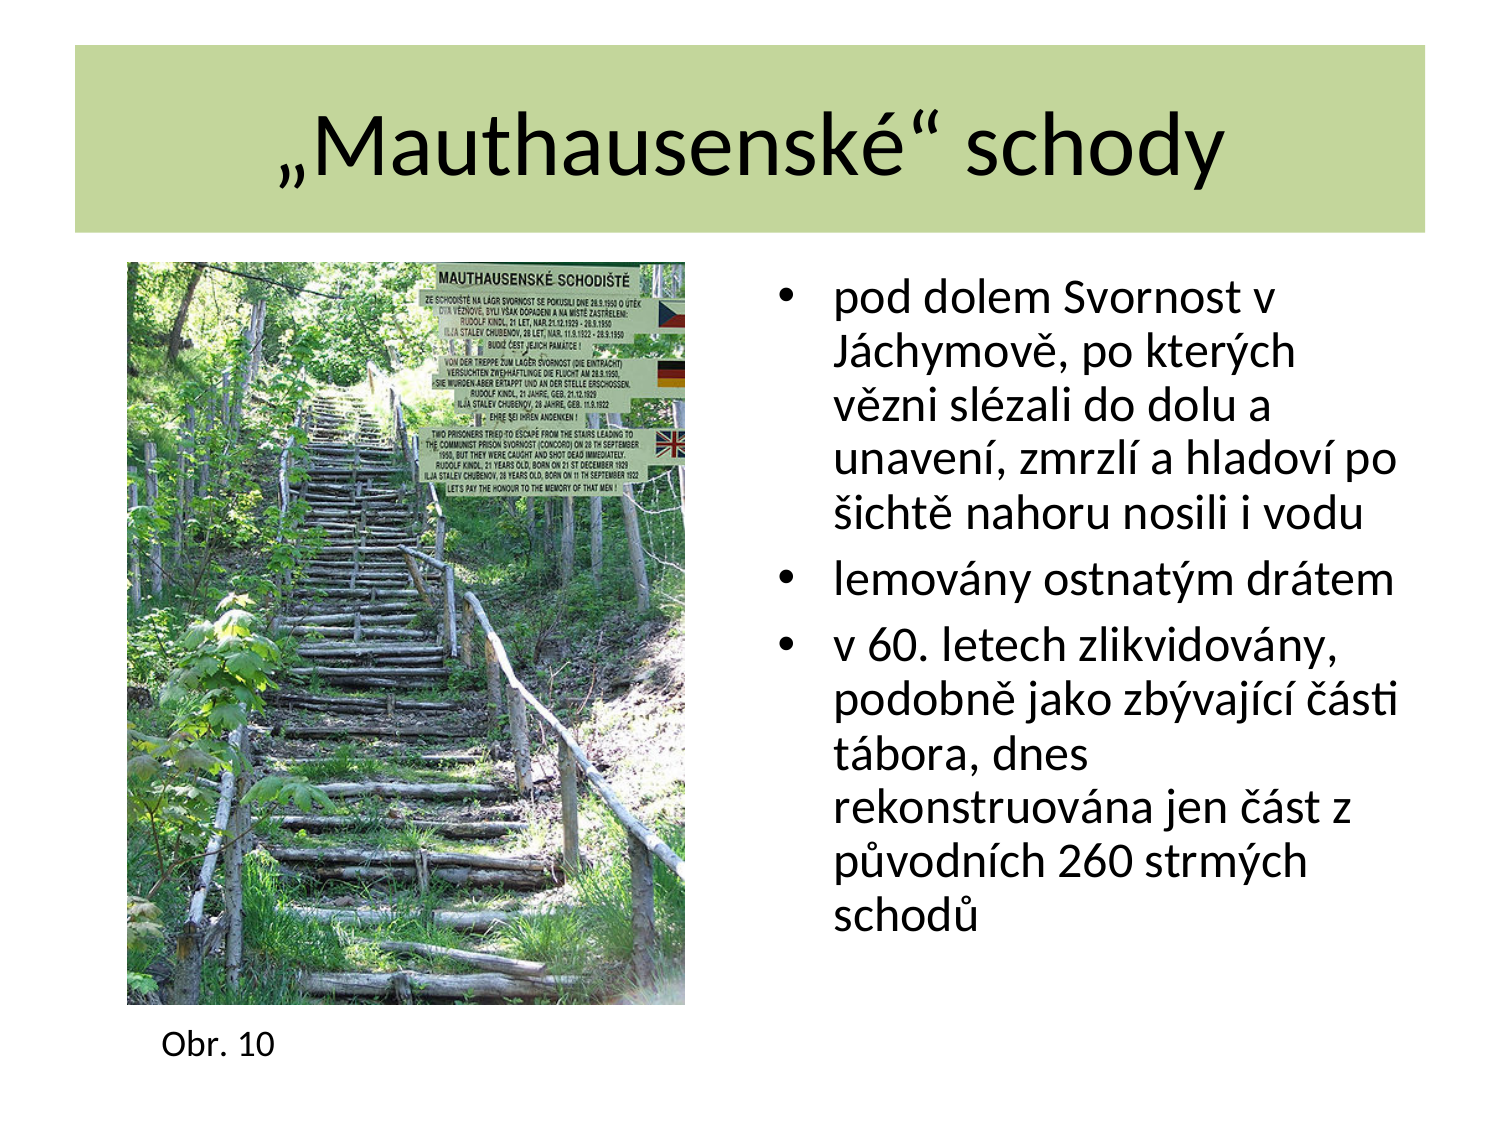

# „Mauthausenské“ schody
pod dolem Svornost v Jáchymově, po kterých vězni slézali do dolu a unavení, zmrzlí a hladoví po šichtě nahoru nosili i vodu
lemovány ostnatým drátem
v 60. letech zlikvidovány, podobně jako zbývající části tábora, dnes rekonstruována jen část z původních 260 strmých schodů
Obr. 10